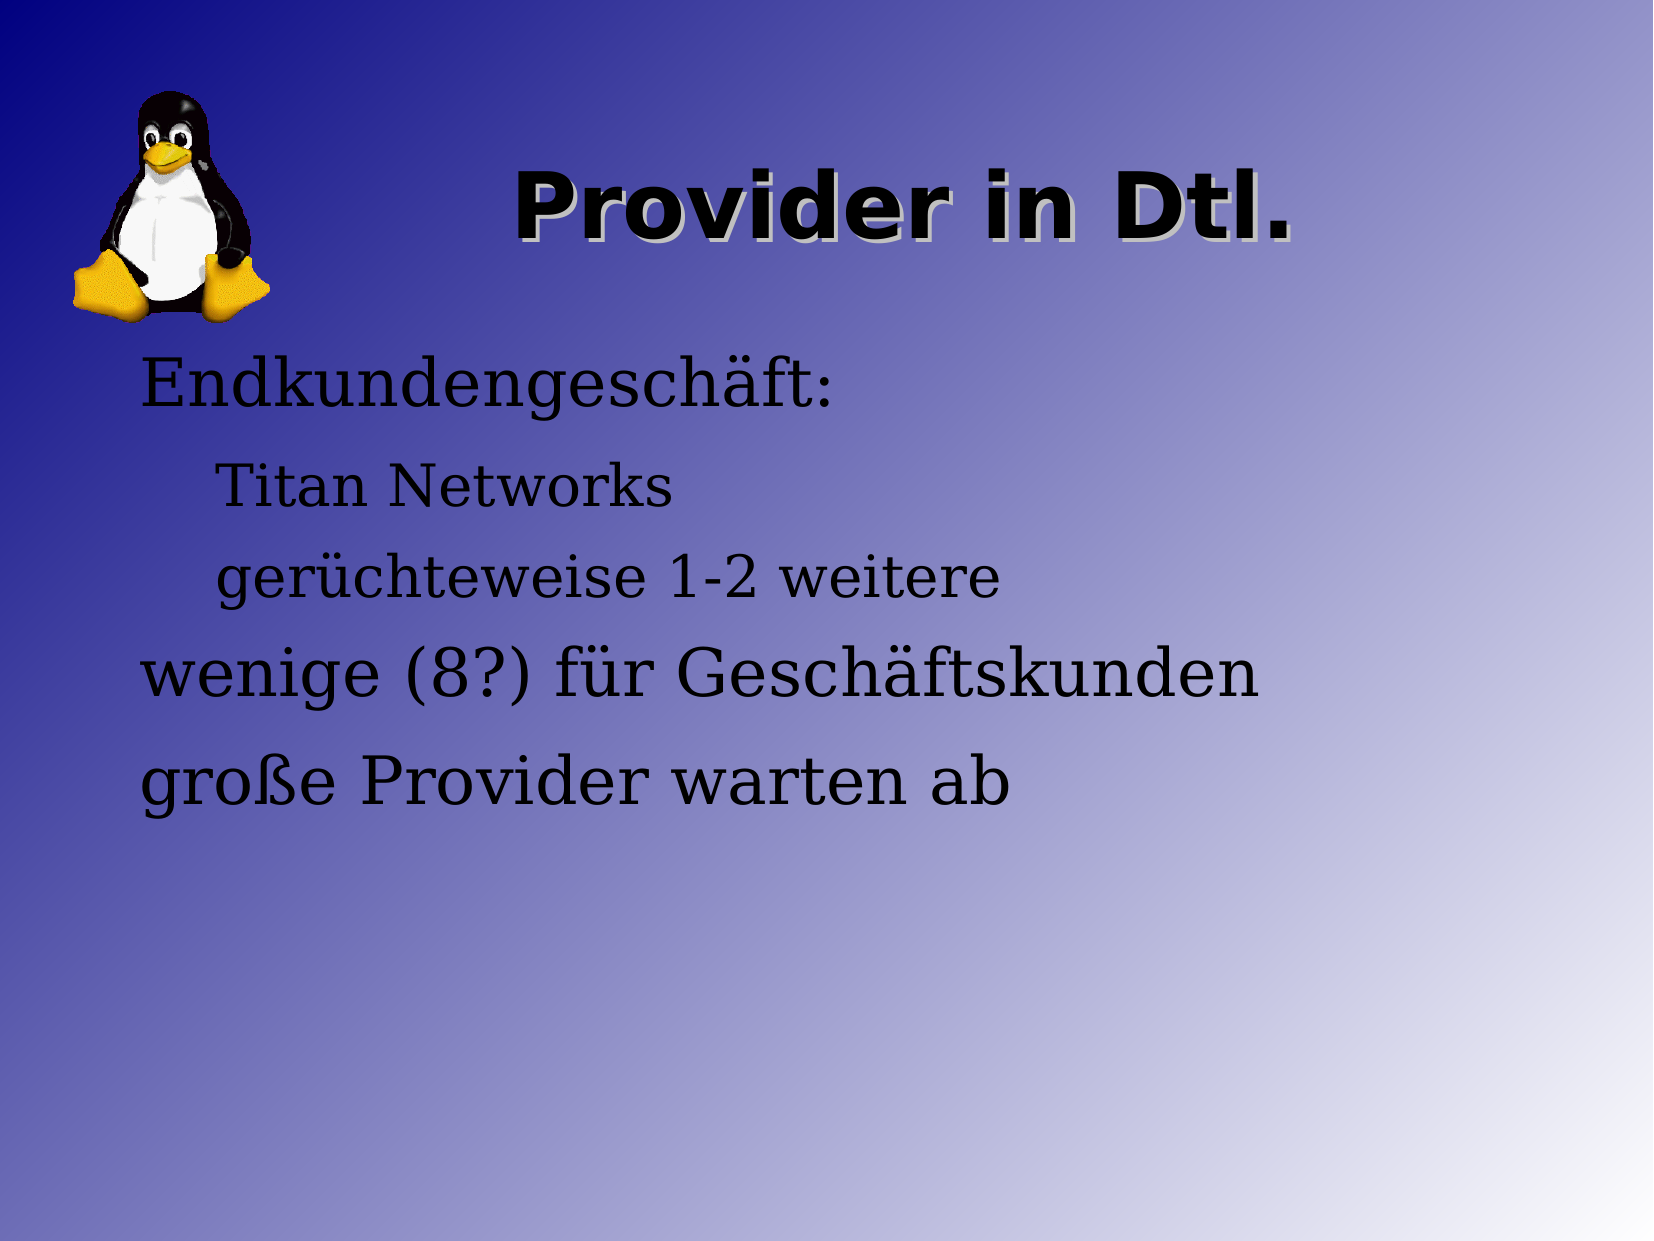

# Provider in Dtl.
Endkundengeschäft:
Titan Networks
gerüchteweise 1-2 weitere
wenige (8?) für Geschäftskunden
große Provider warten ab